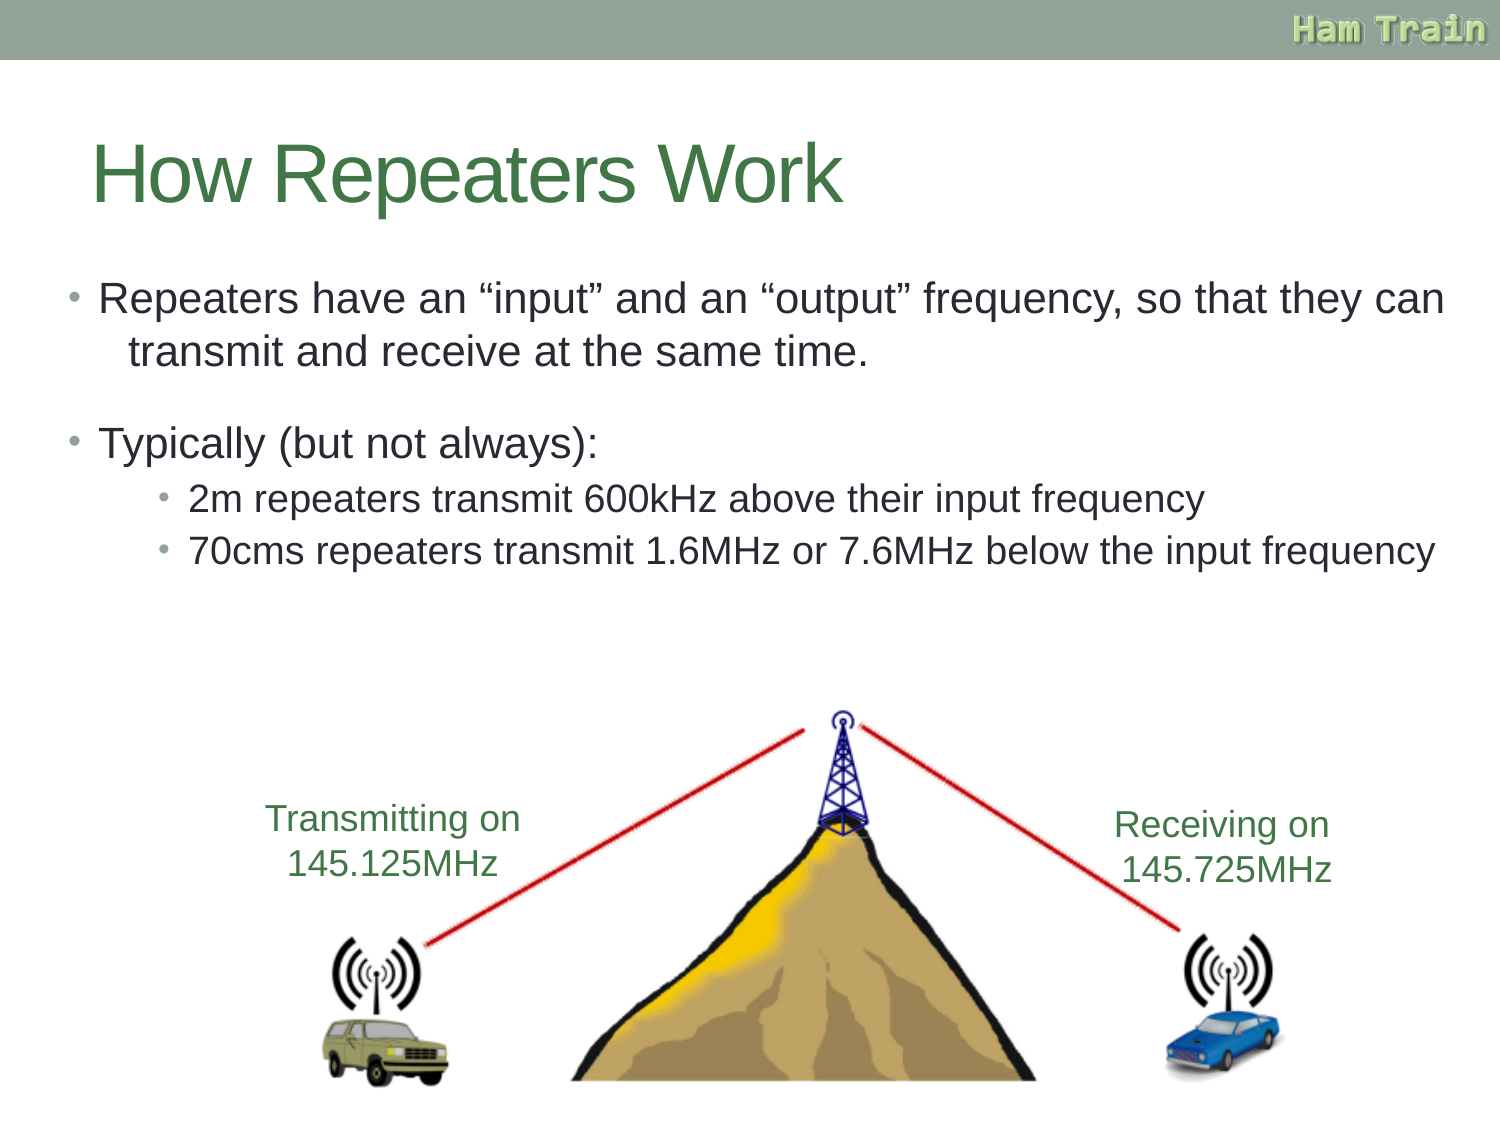

# How Repeaters Work
Repeaters have an “input” and an “output” frequency, so that they can transmit and receive at the same time.
Typically (but not always):
2m repeaters transmit 600kHz above their input frequency
70cms repeaters transmit 1.6MHz or 7.6MHz below the input frequency
Transmitting on 145.125MHz
Receiving on 145.725MHz